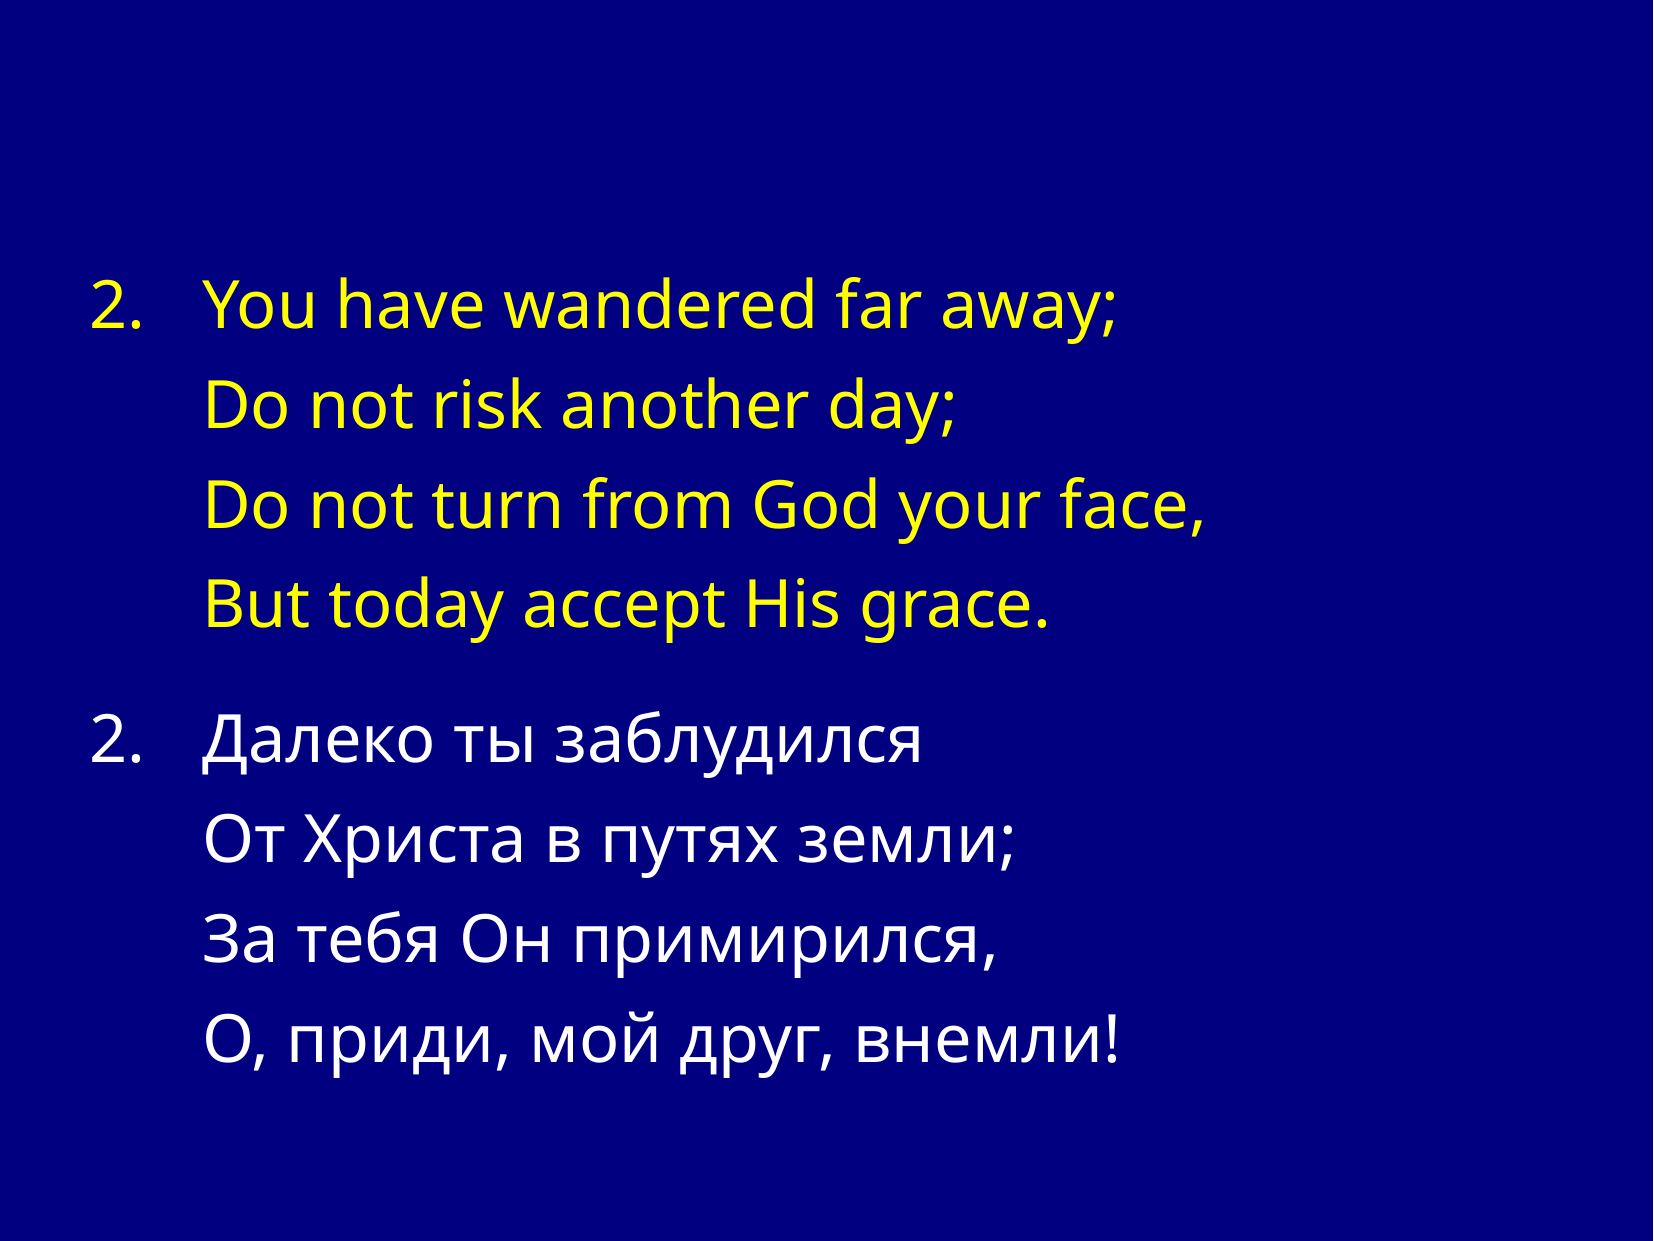

2.	You have wandered far away;
	Do not risk another day;
	Do not turn from God your face,
	But today accept His grace.
2.	Далеко ты заблудился
	От Христа в путях земли;
	За тебя Он примирился,
	О, приди, мой друг, внемли!